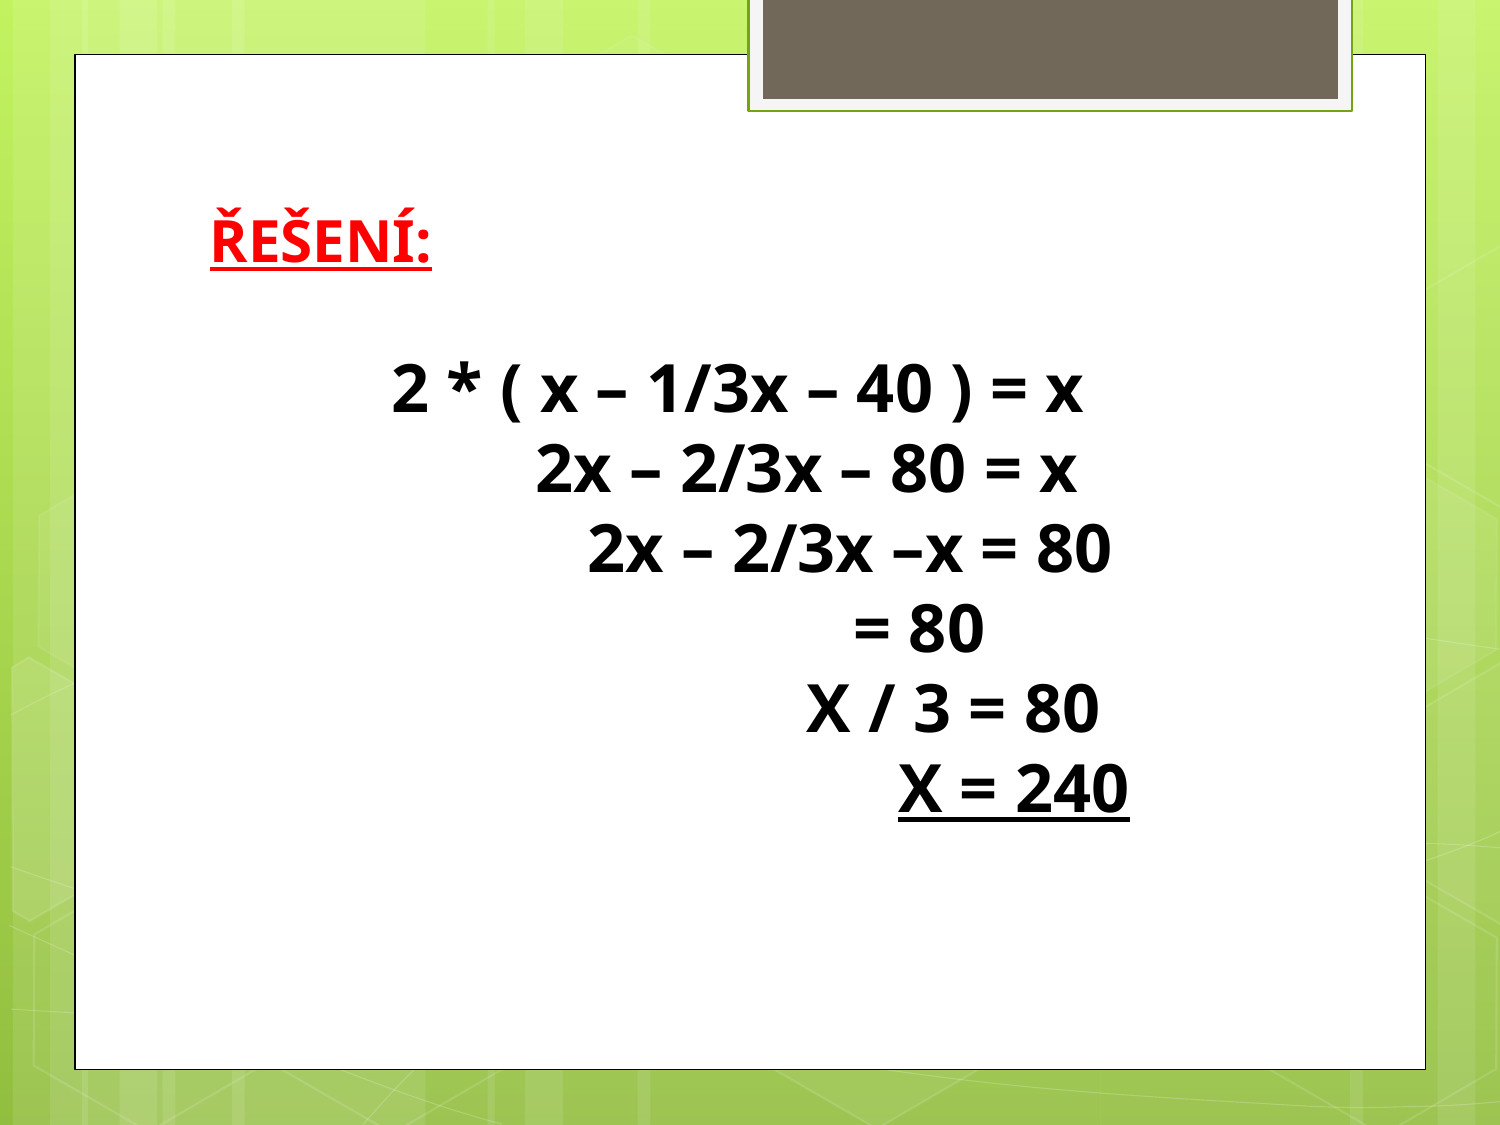

ŘEŠENÍ:
2 * ( x – 1/3x – 40 ) = x
 2x – 2/3x – 80 = x
 2x – 2/3x –x = 80
 = 80
 X / 3 = 80
 X = 240